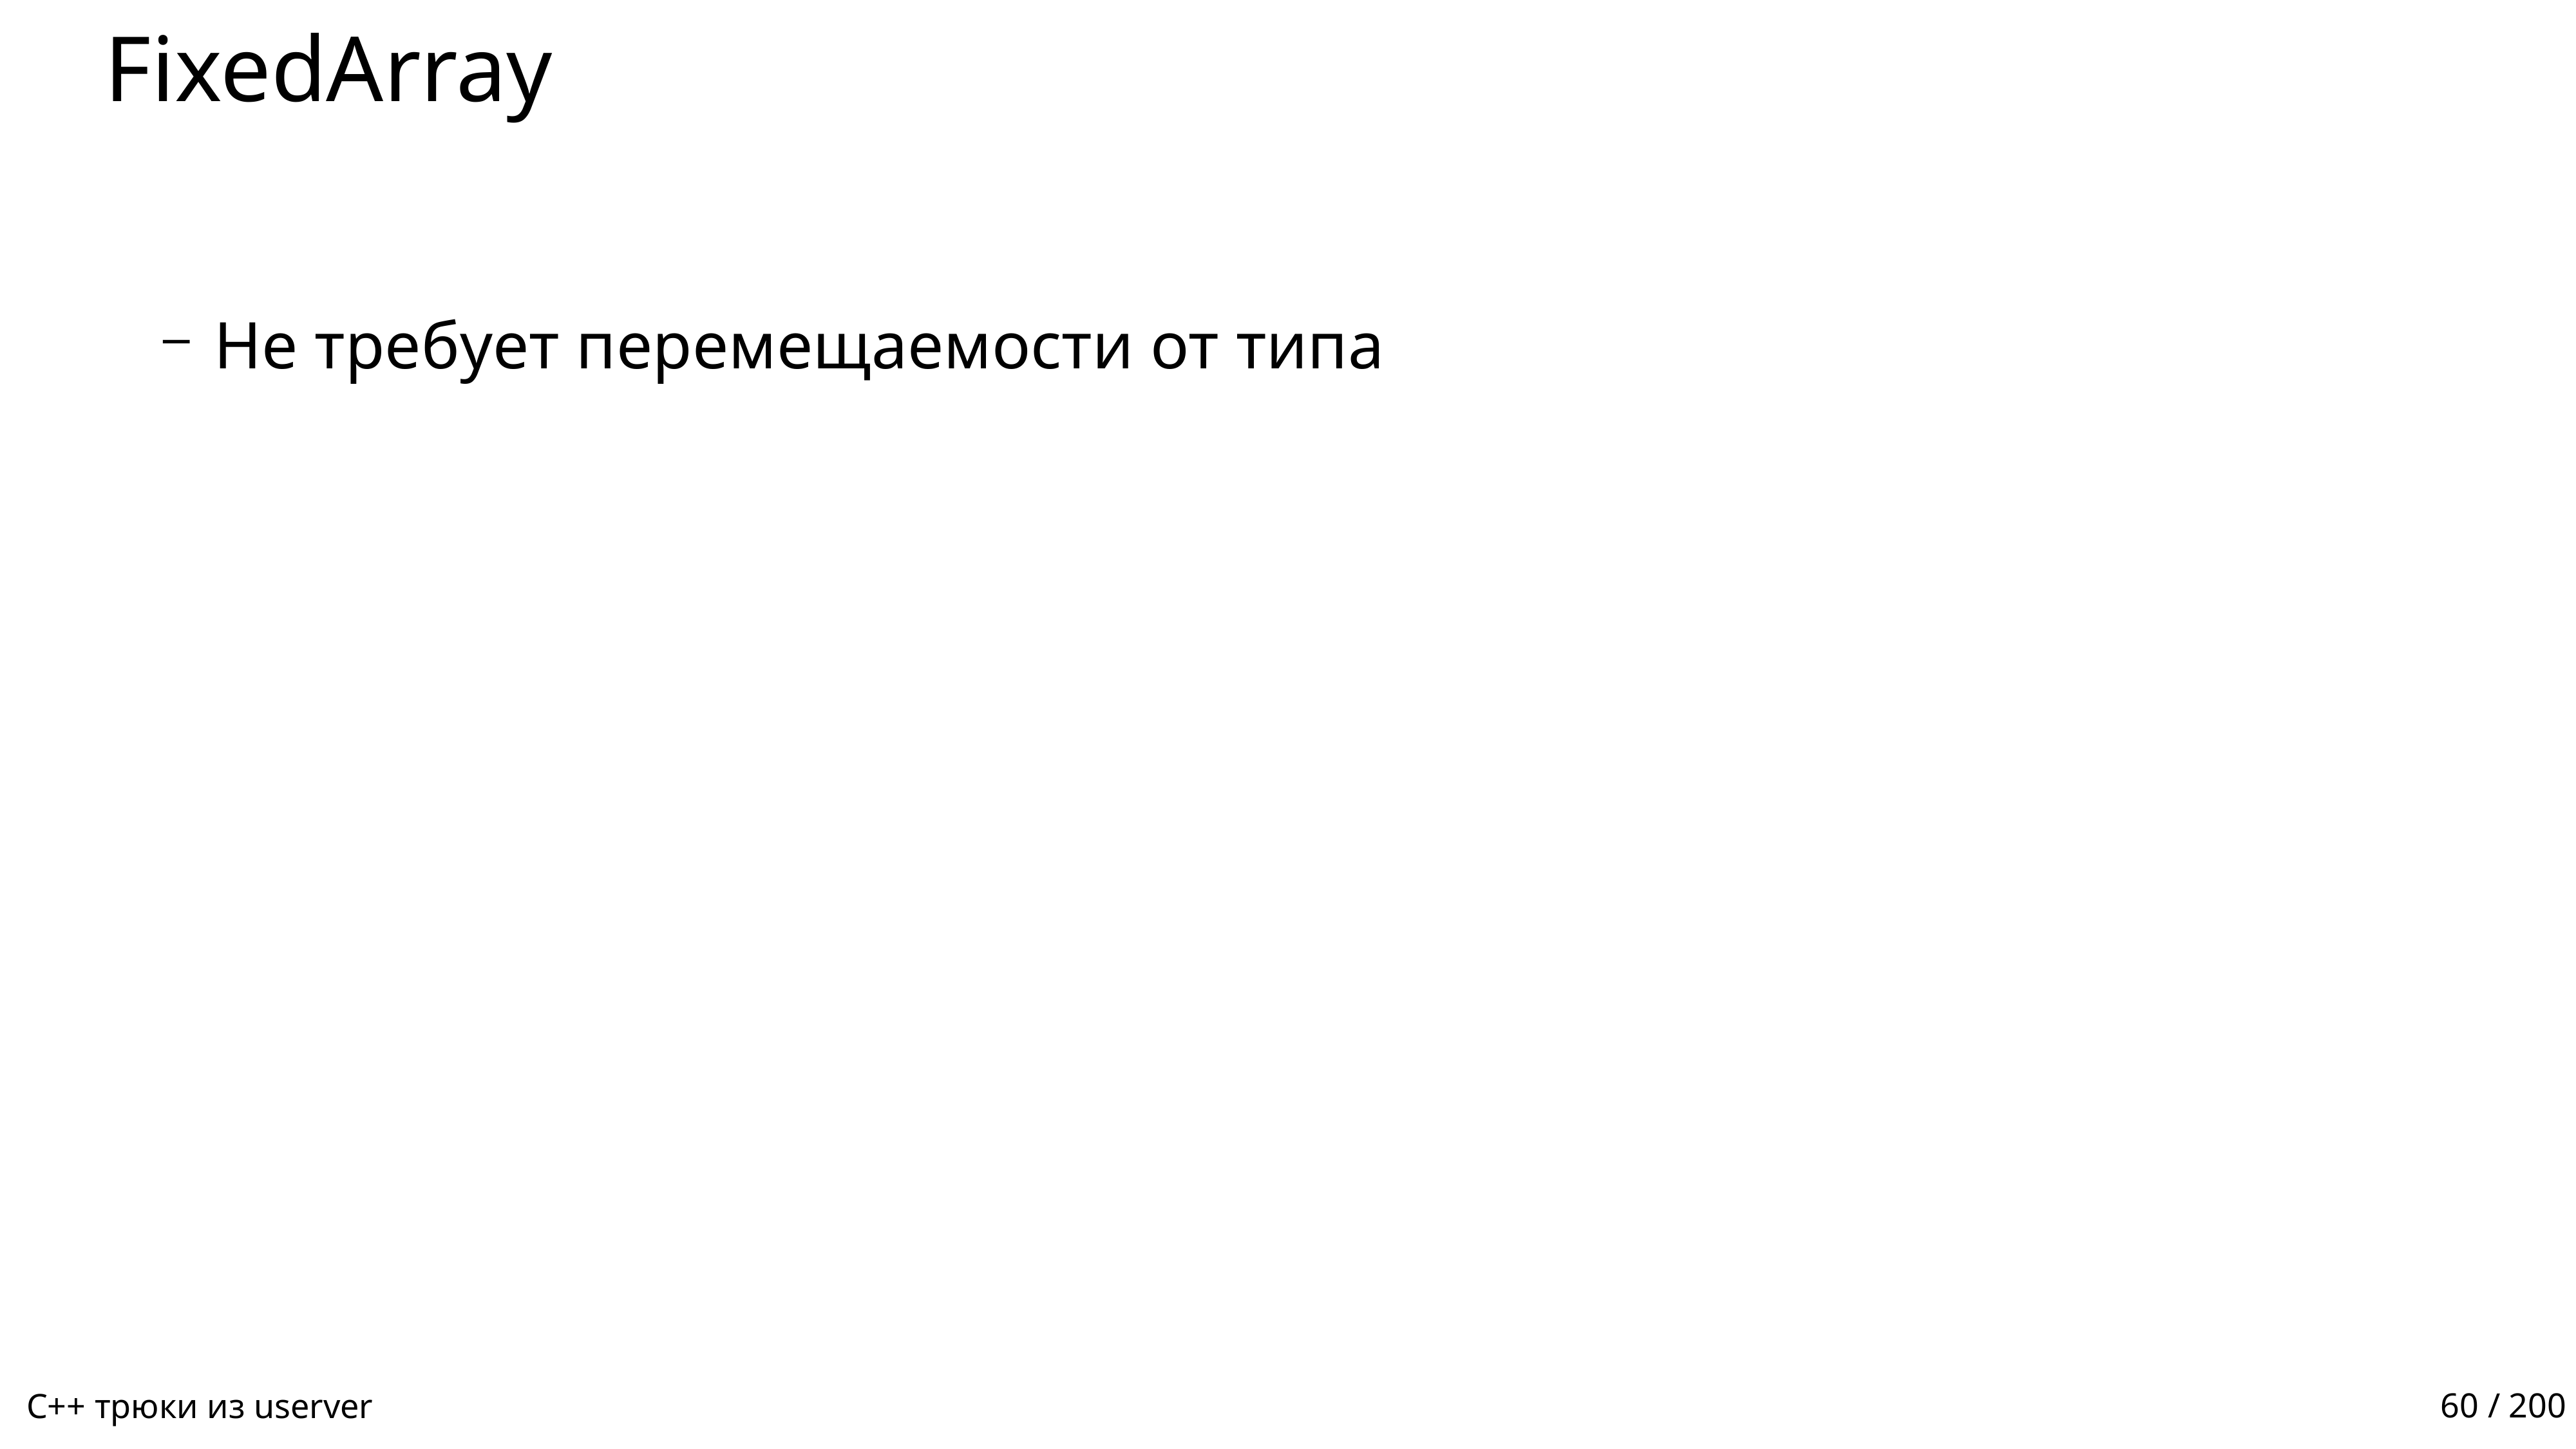

FixedArray
# Не требует перемещаемости от типа
C++ трюки из userver